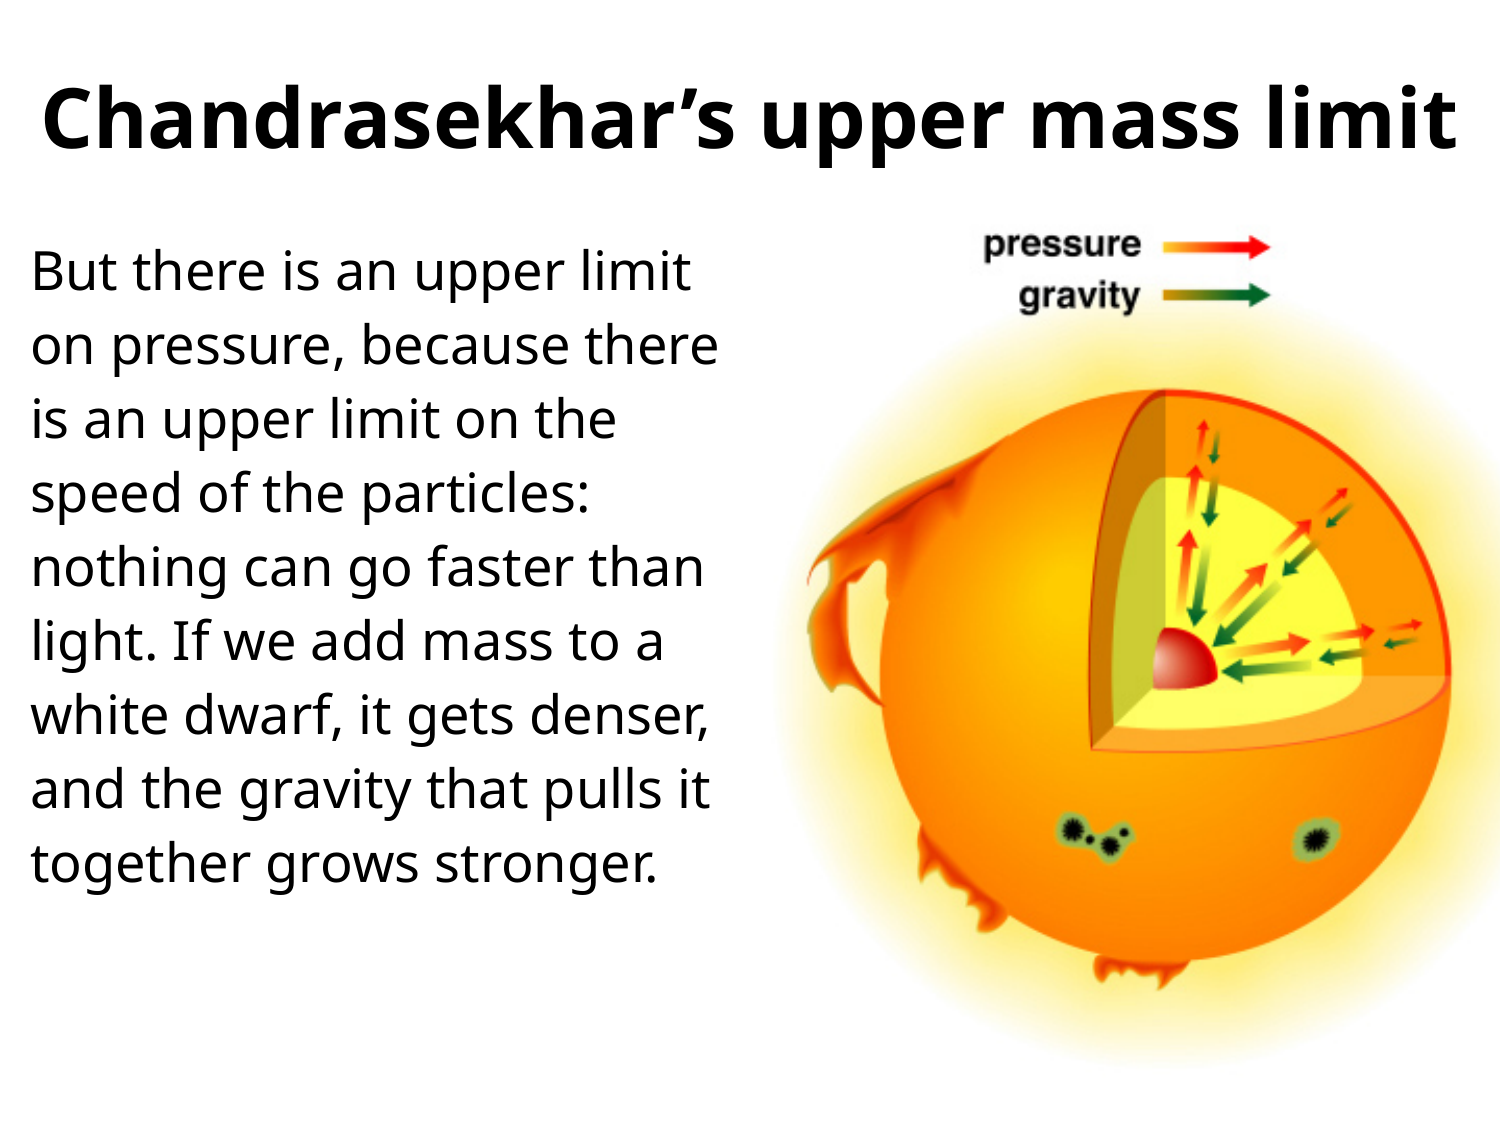

# Chandrasekhar’s upper mass limit
But there is an upper limit on pressure, because there is an upper limit on the speed of the particles: nothing can go faster than light. If we add mass to a white dwarf, it gets denser, and the gravity that pulls it together grows stronger.